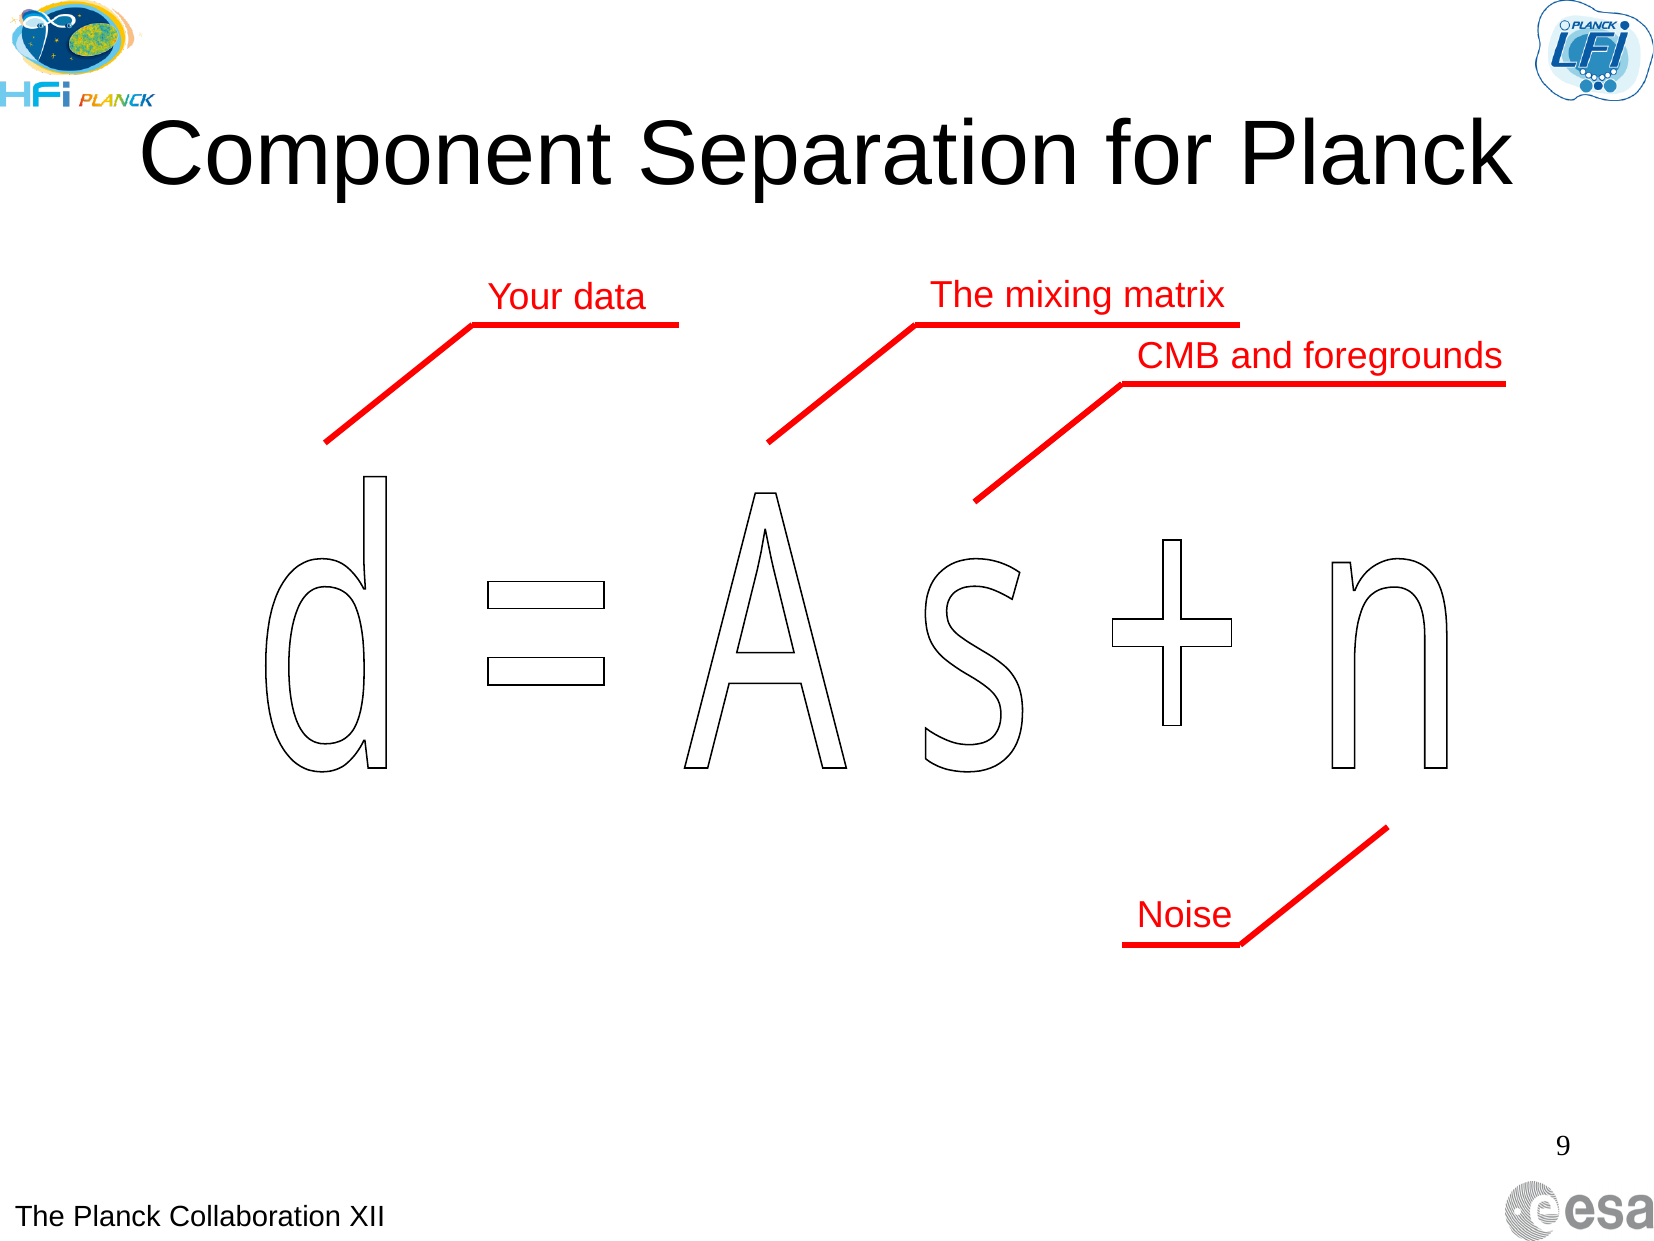

# Component Separation for Planck
The mixing matrix
Your data
CMB and foregrounds
d = A s + n
Noise
9
The Planck Collaboration XII